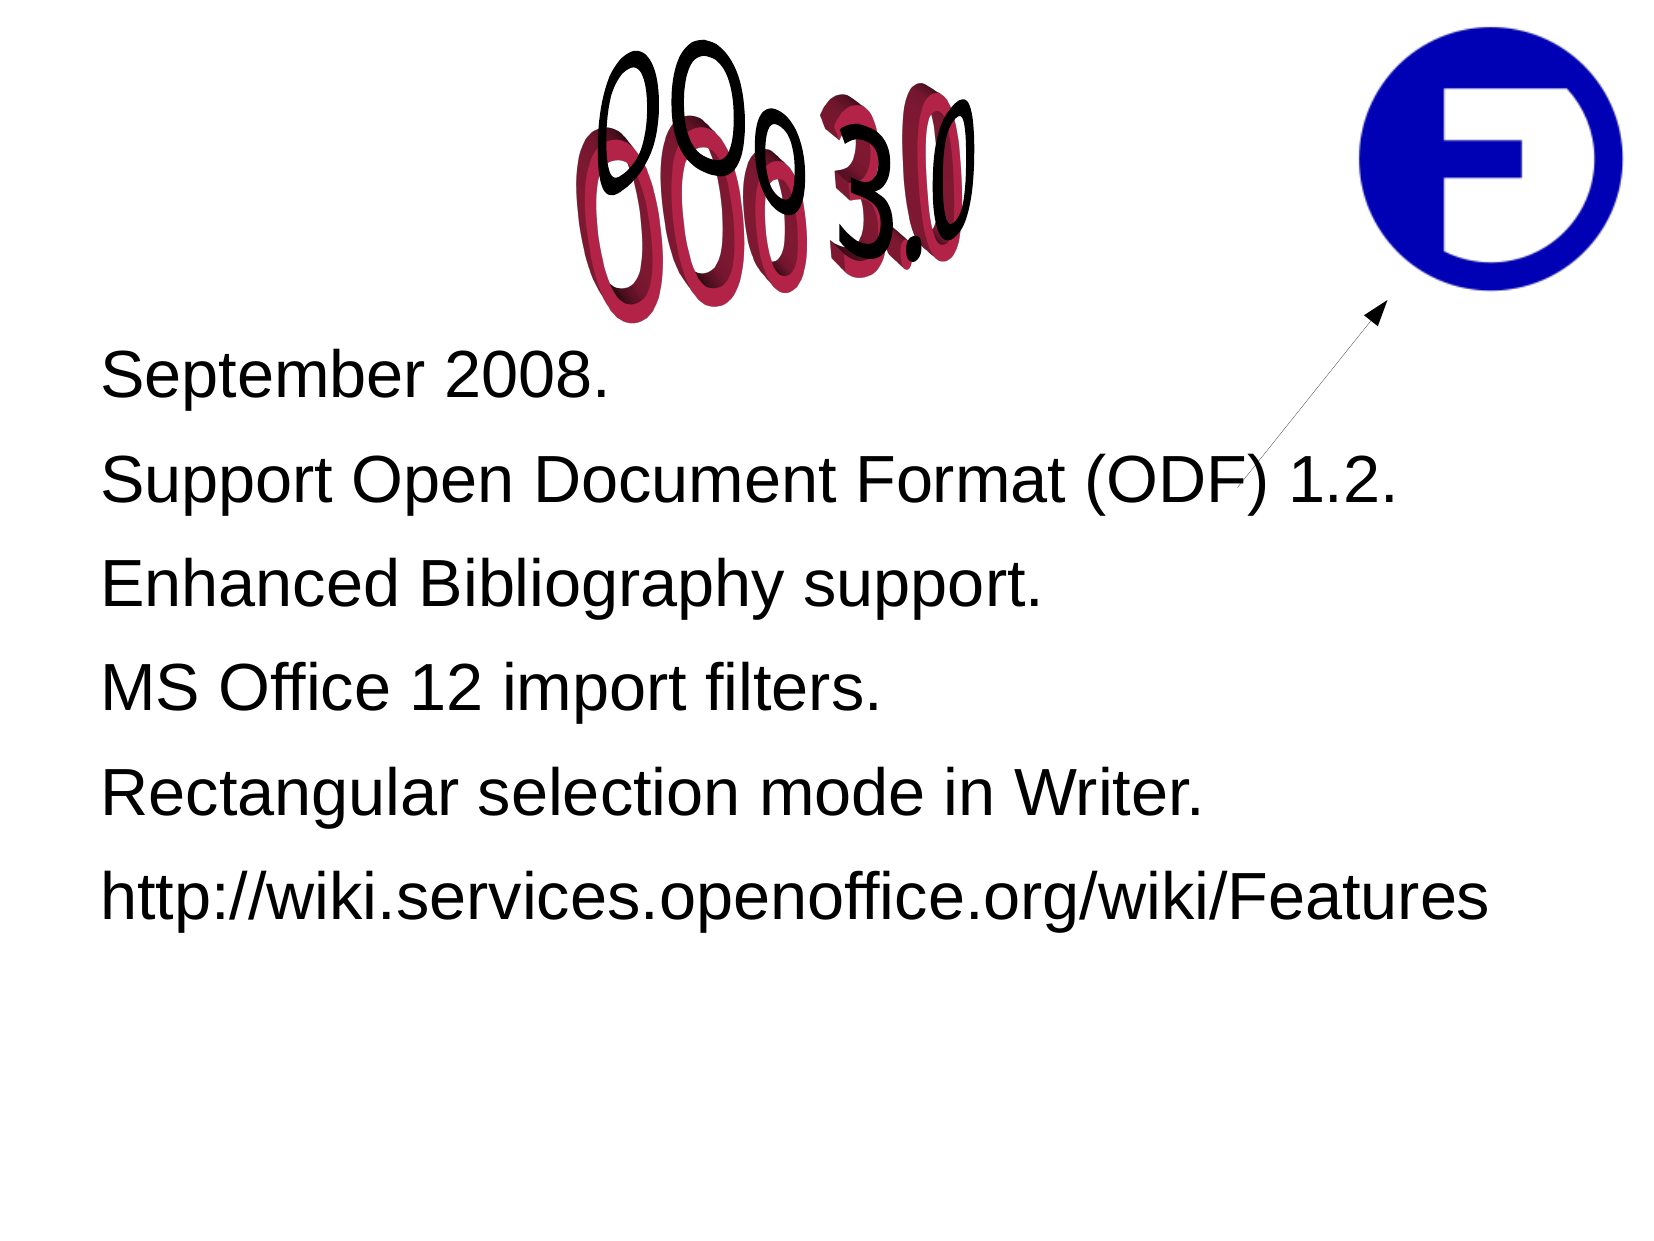

OOo 3.0
OOo 3.0
# September 2008.
Support Open Document Format (ODF) 1.2.
Enhanced Bibliography support.
MS Office 12 import filters.
Rectangular selection mode in Writer.
http://wiki.services.openoffice.org/wiki/Features